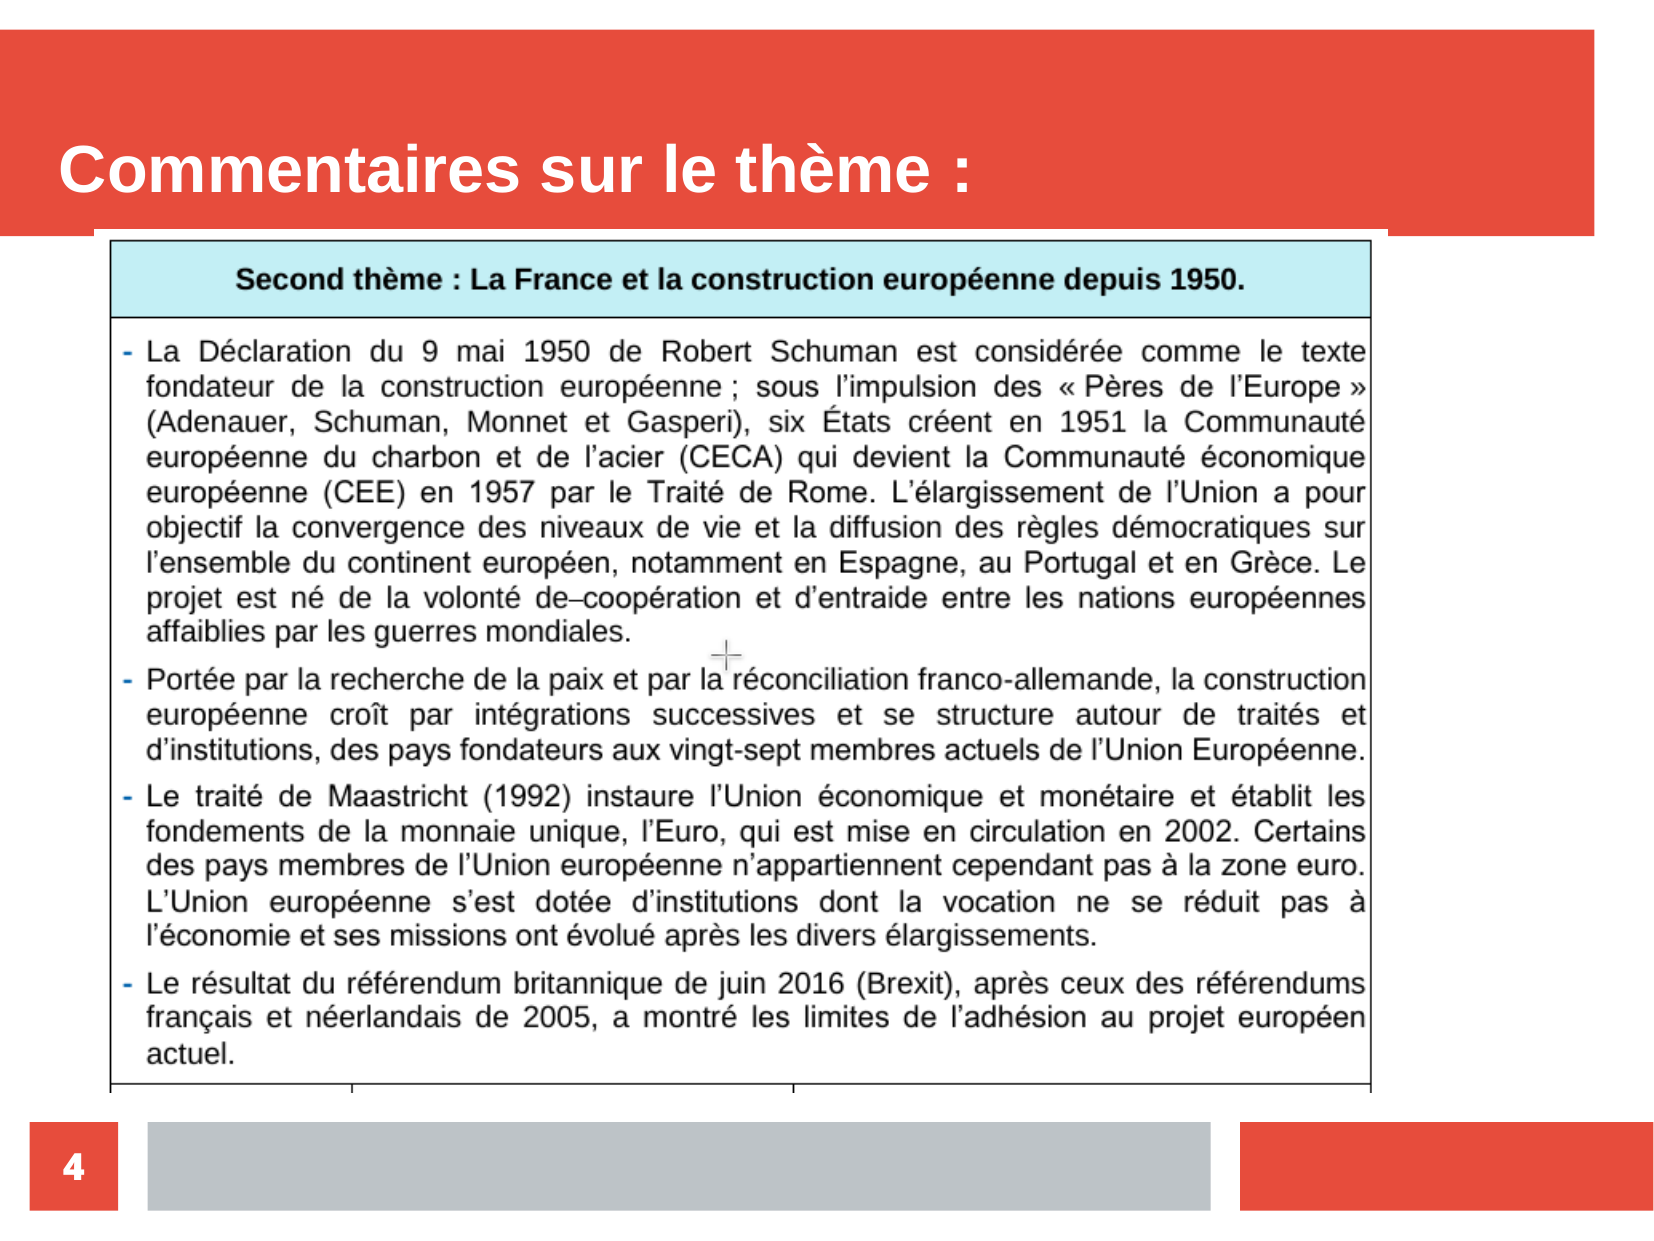

# Commentaires sur le thème :
4